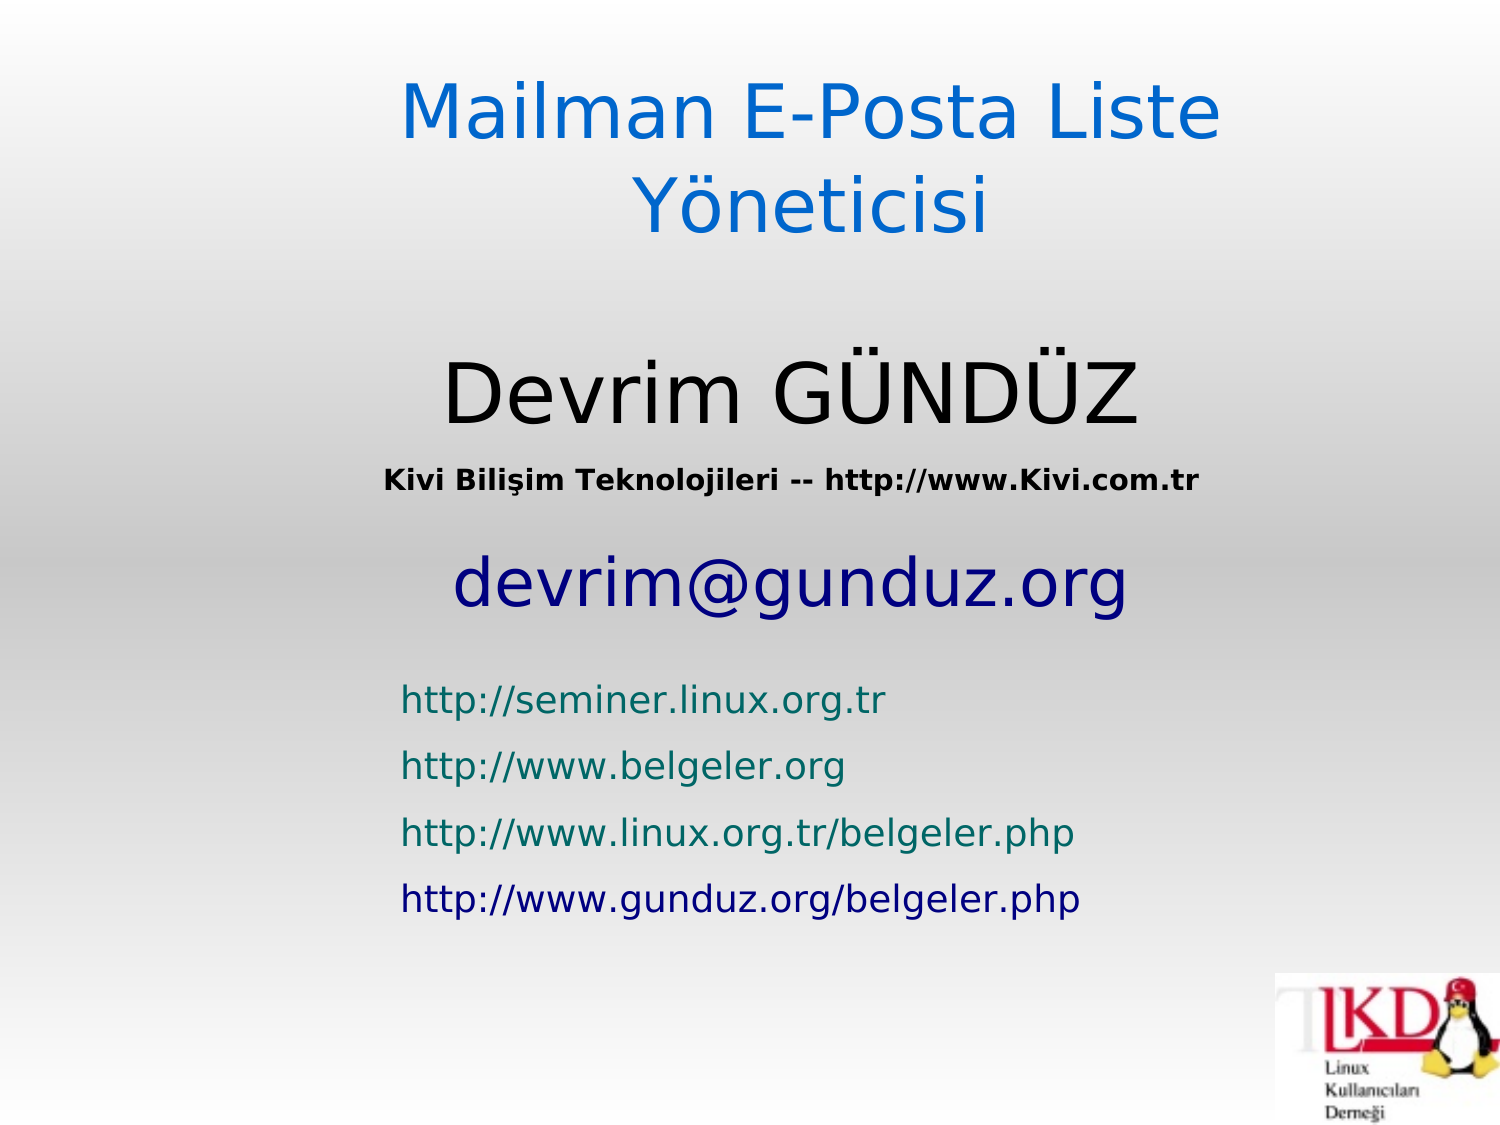

# Mailman E-Posta Liste Yöneticisi
Devrim GÜNDÜZ
Kivi Bilişim Teknolojileri -- http://www.Kivi.com.tr
devrim@gunduz.org
http://seminer.linux.org.tr
http://www.belgeler.org
http://www.linux.org.tr/belgeler.php
http://www.gunduz.org/belgeler.php